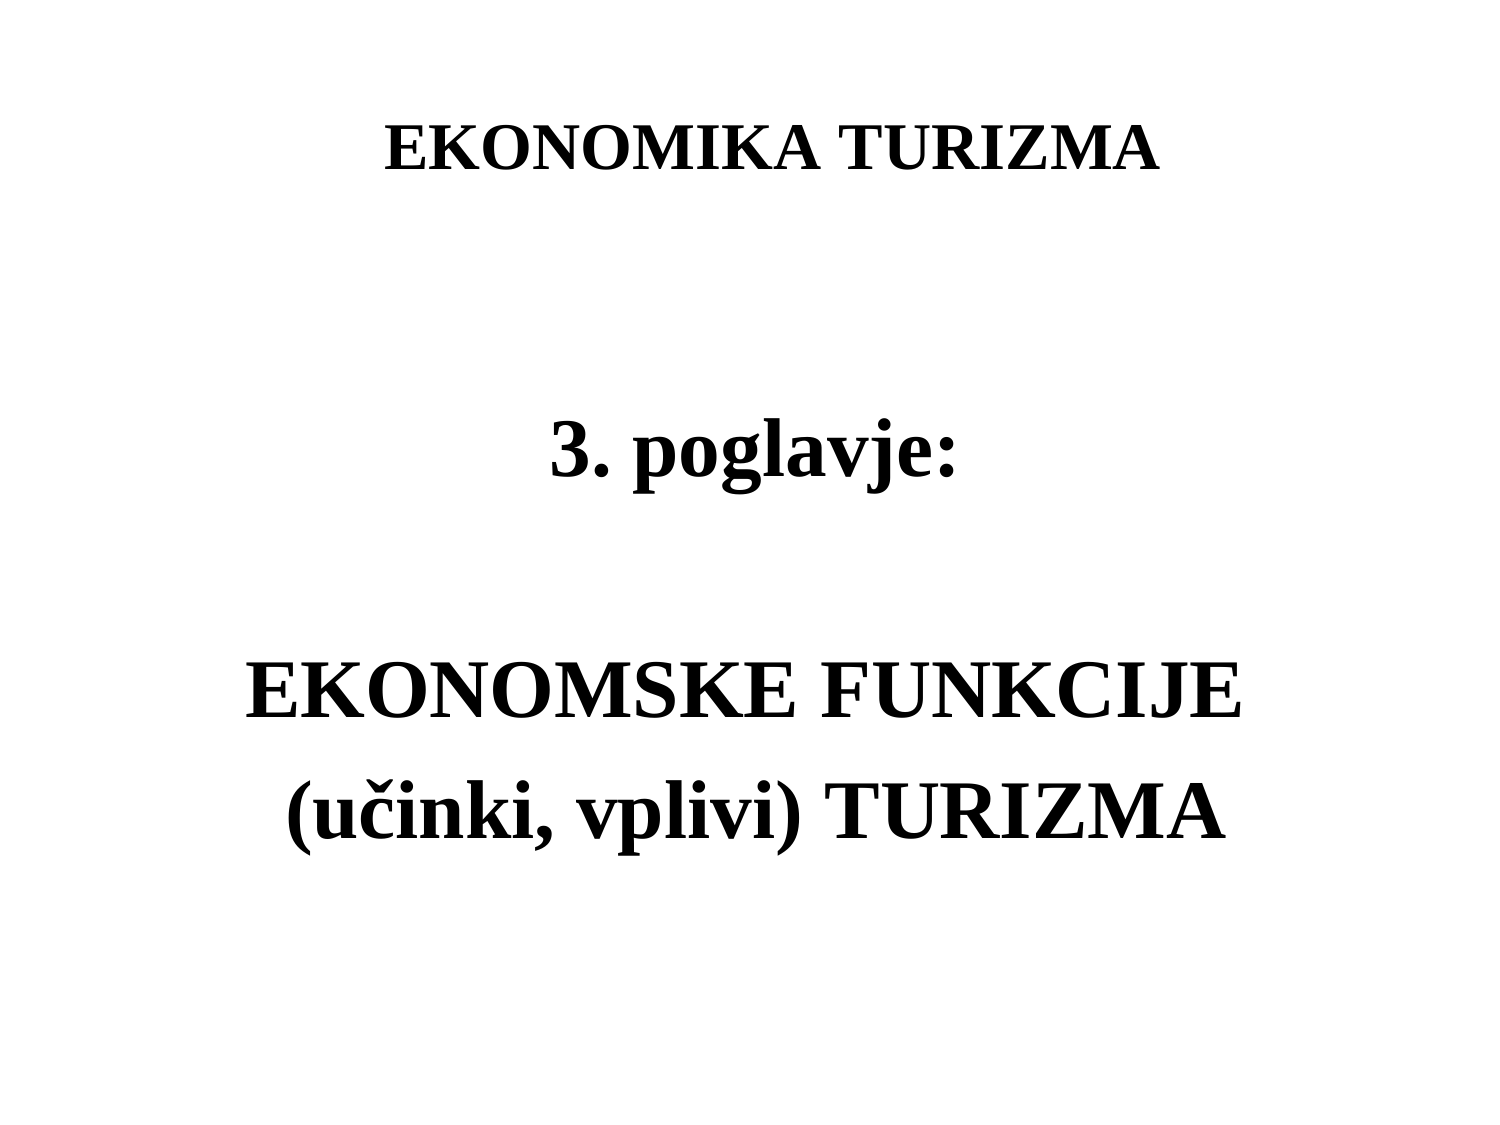

# EKONOMIKA TURIZMA
3. poglavje:
EKONOMSKE FUNKCIJE
(učinki, vplivi) TURIZMA